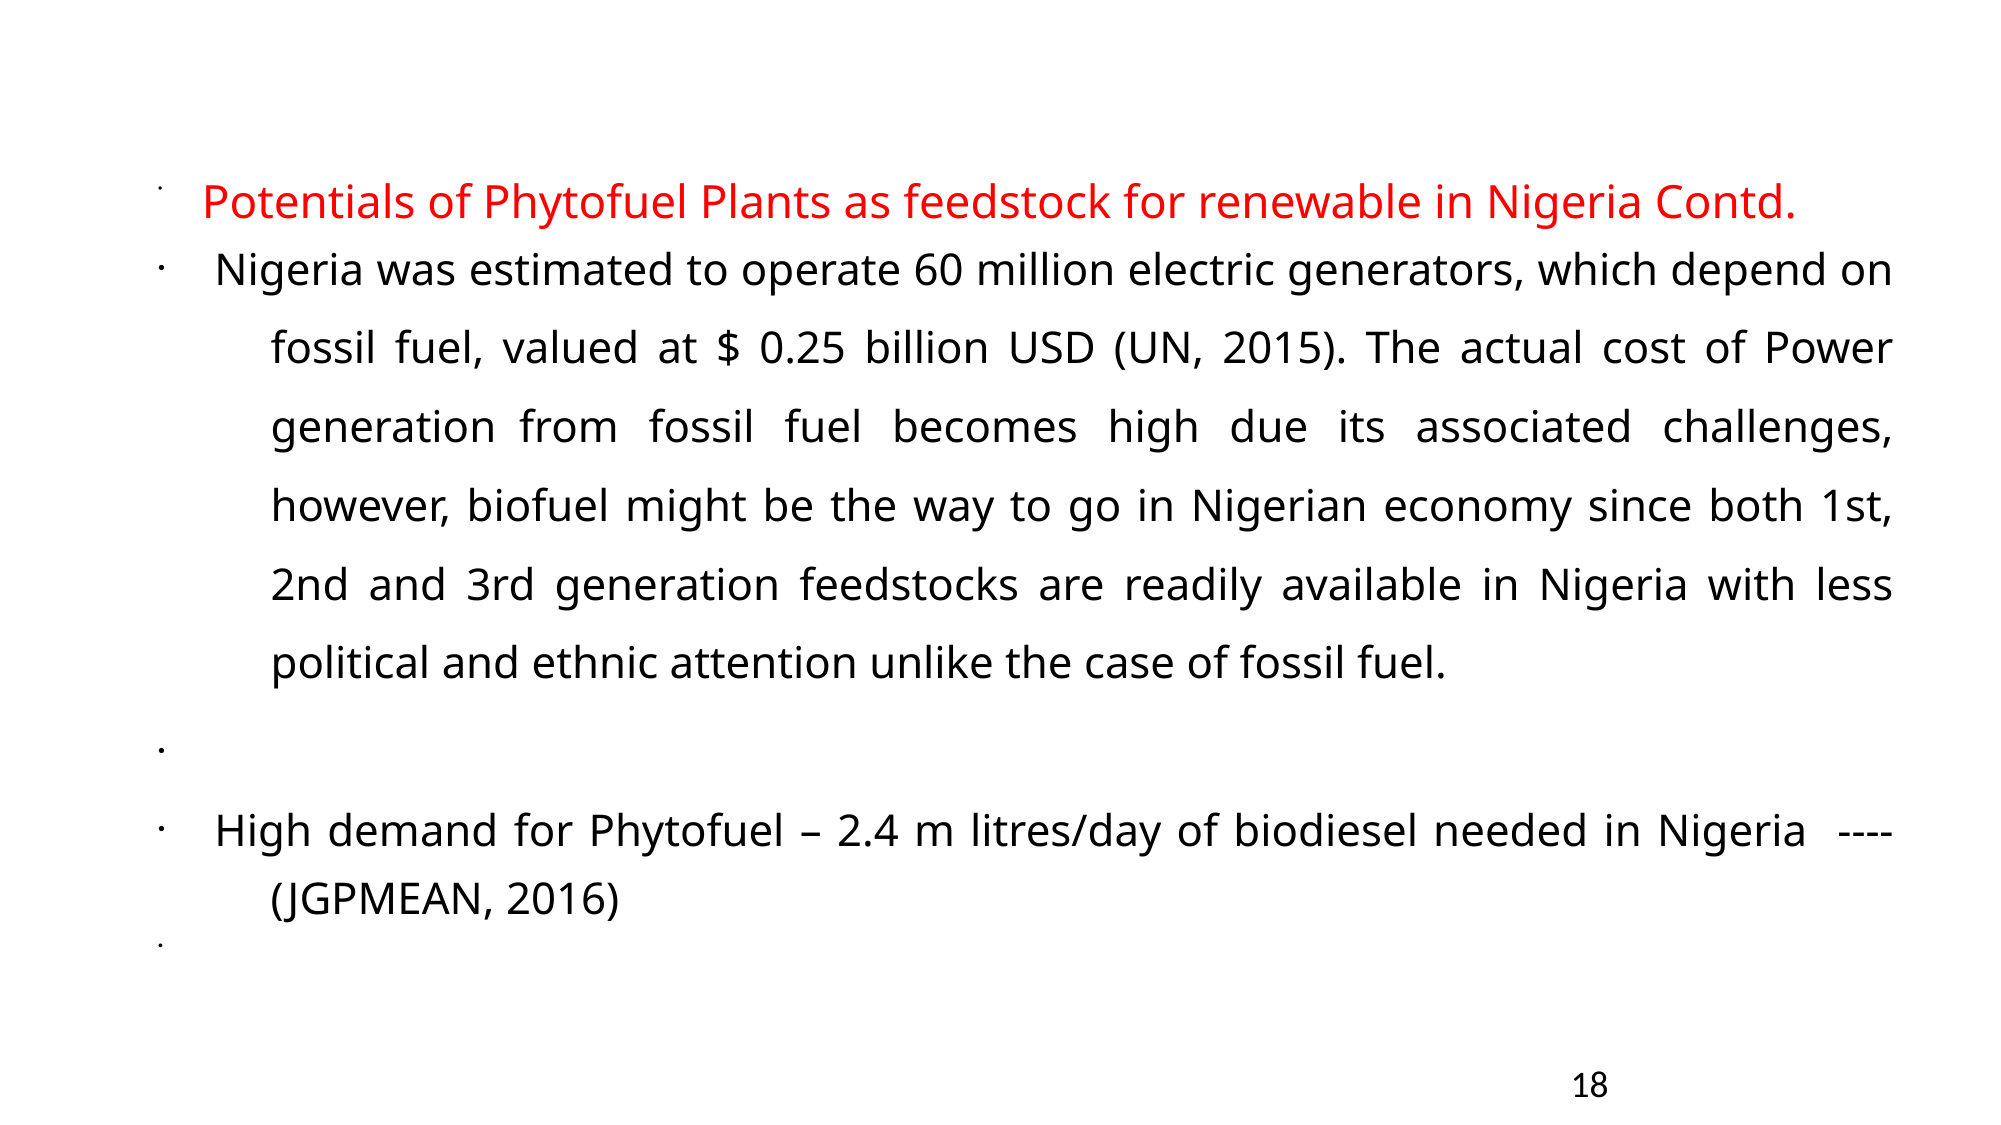

# Potentials of Phytofuel Plants as feedstock for renewable in Nigeria Contd.
Nigeria was estimated to operate 60 million electric generators, which depend on fossil fuel, valued at $ 0.25 billion USD (UN, 2015). The actual cost of Power generation  from fossil fuel becomes high due its associated challenges, however, biofuel might be the way to go in Nigerian economy since both 1st, 2nd and 3rd generation feedstocks are readily available in Nigeria with less political and ethnic attention unlike the case of fossil fuel.
High demand for Phytofuel – 2.4 m litres/day of biodiesel needed in Nigeria ----(JGPMEAN, 2016)